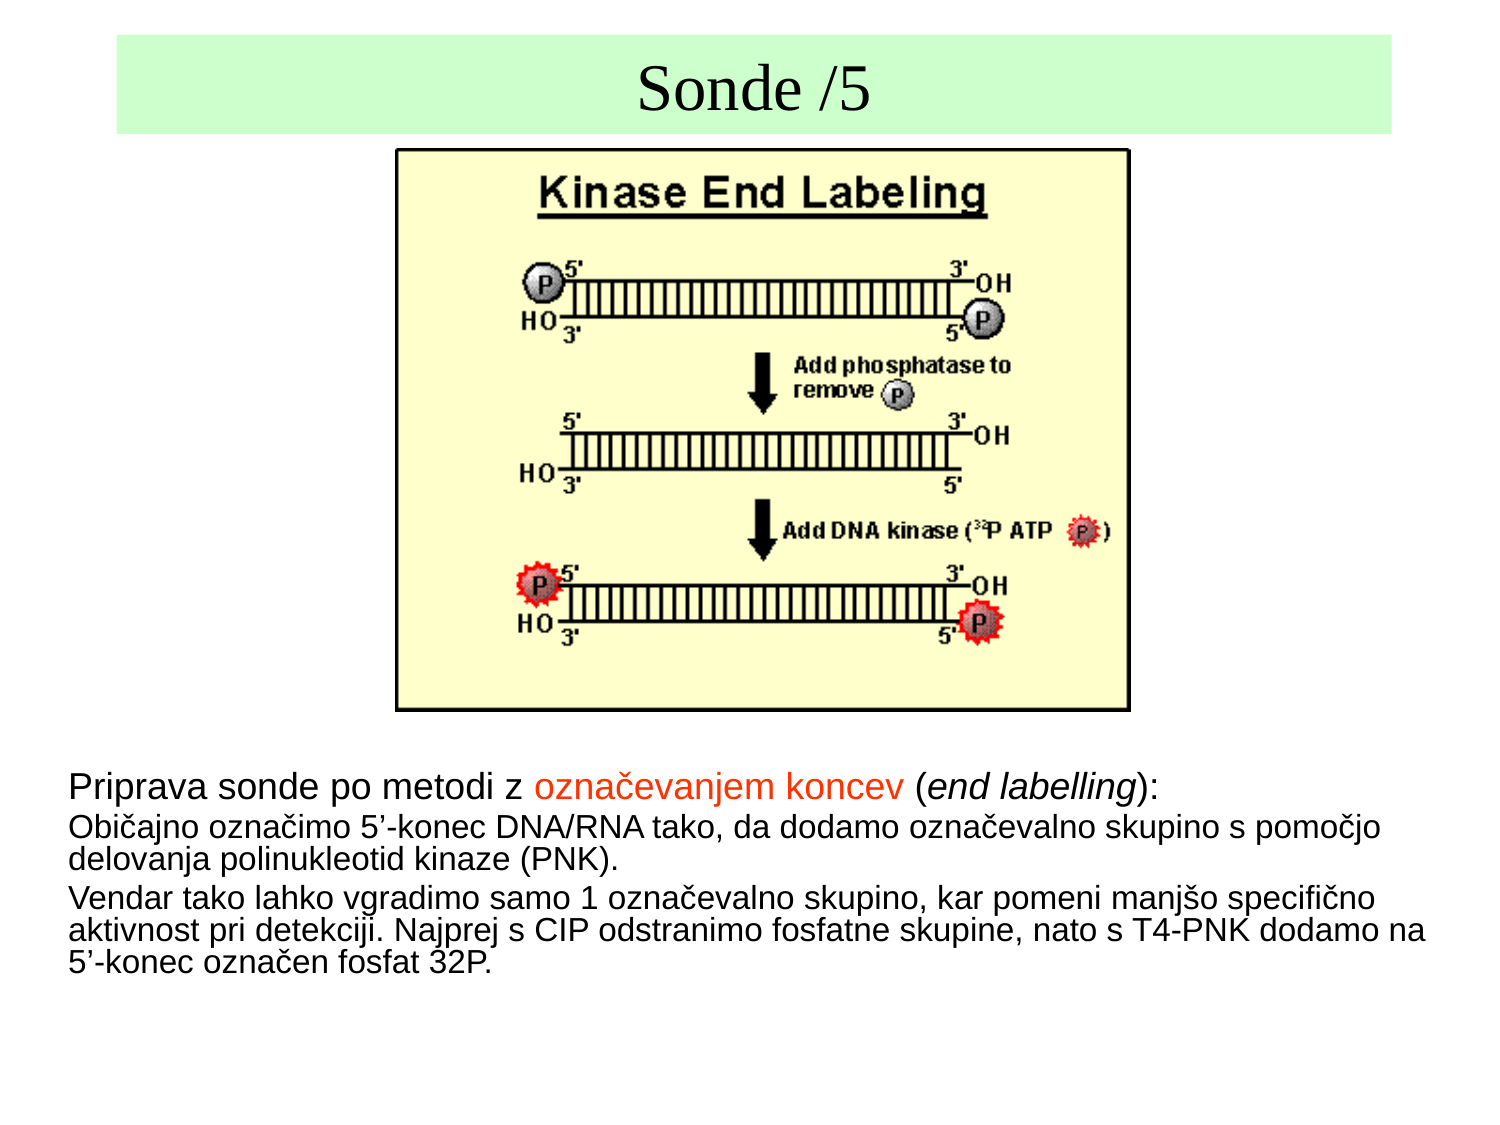

# Sonde /5
Priprava sonde po metodi z označevanjem koncev (end labelling):
Običajno označimo 5’-konec DNA/RNA tako, da dodamo označevalno skupino s pomočjo delovanja polinukleotid kinaze (PNK).
Vendar tako lahko vgradimo samo 1 označevalno skupino, kar pomeni manjšo specifično aktivnost pri detekciji. Najprej s CIP odstranimo fosfatne skupine, nato s T4-PNK dodamo na 5’-konec označen fosfat 32P.